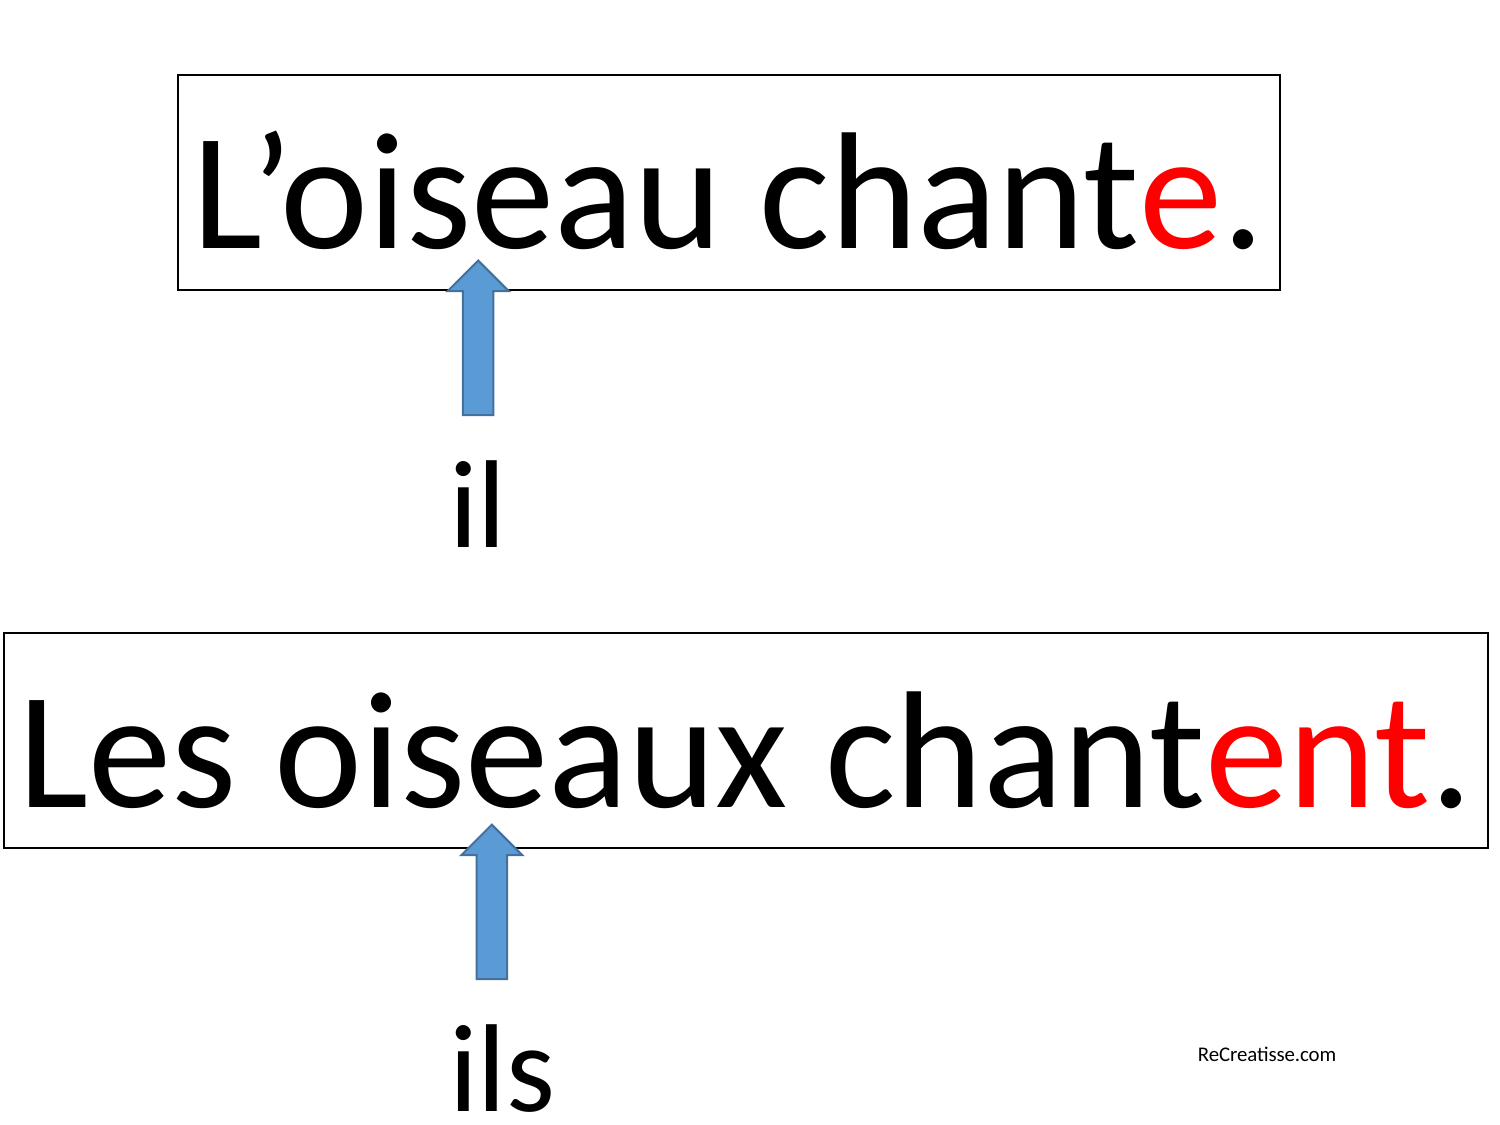

L’oiseau chante.
il
Les oiseaux chantent.
ils
ReCreatisse.com